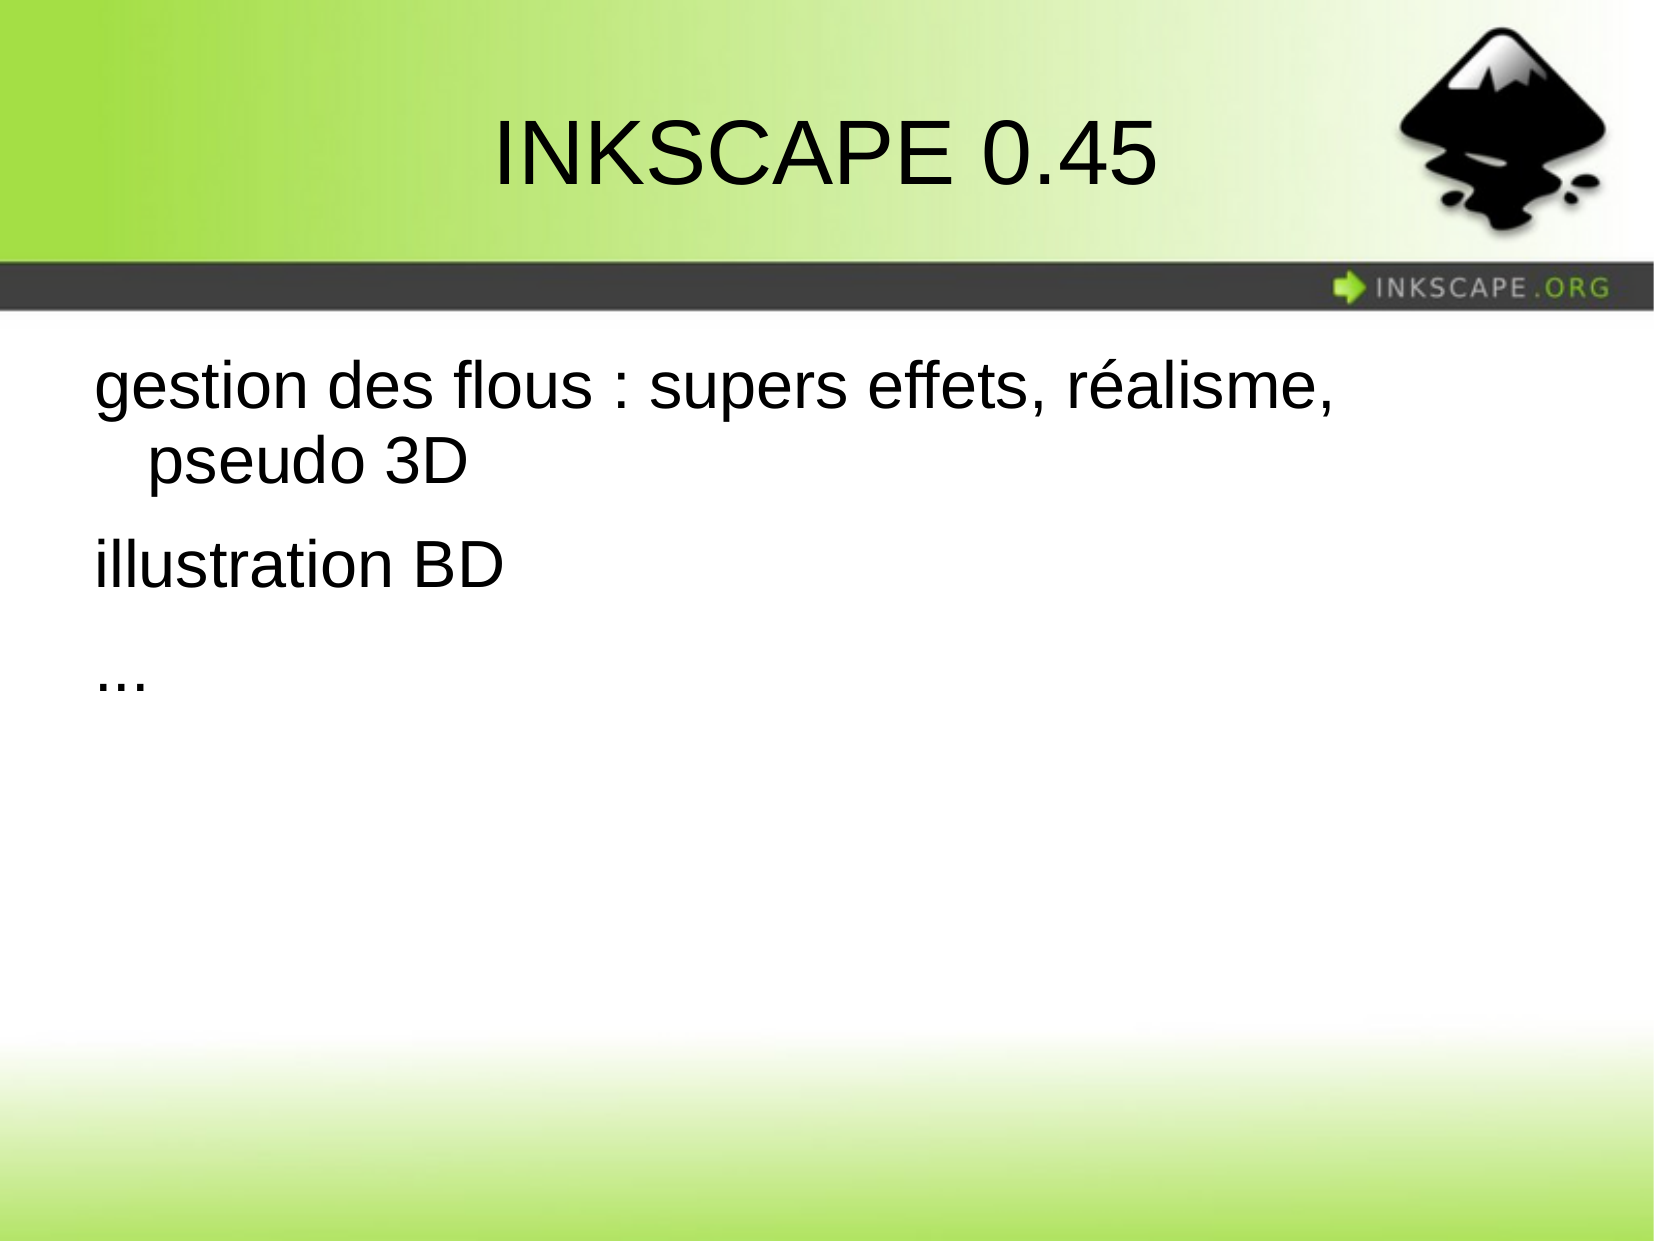

# INKSCAPE 0.45
gestion des flous : supers effets, réalisme, pseudo 3D
illustration BD
...